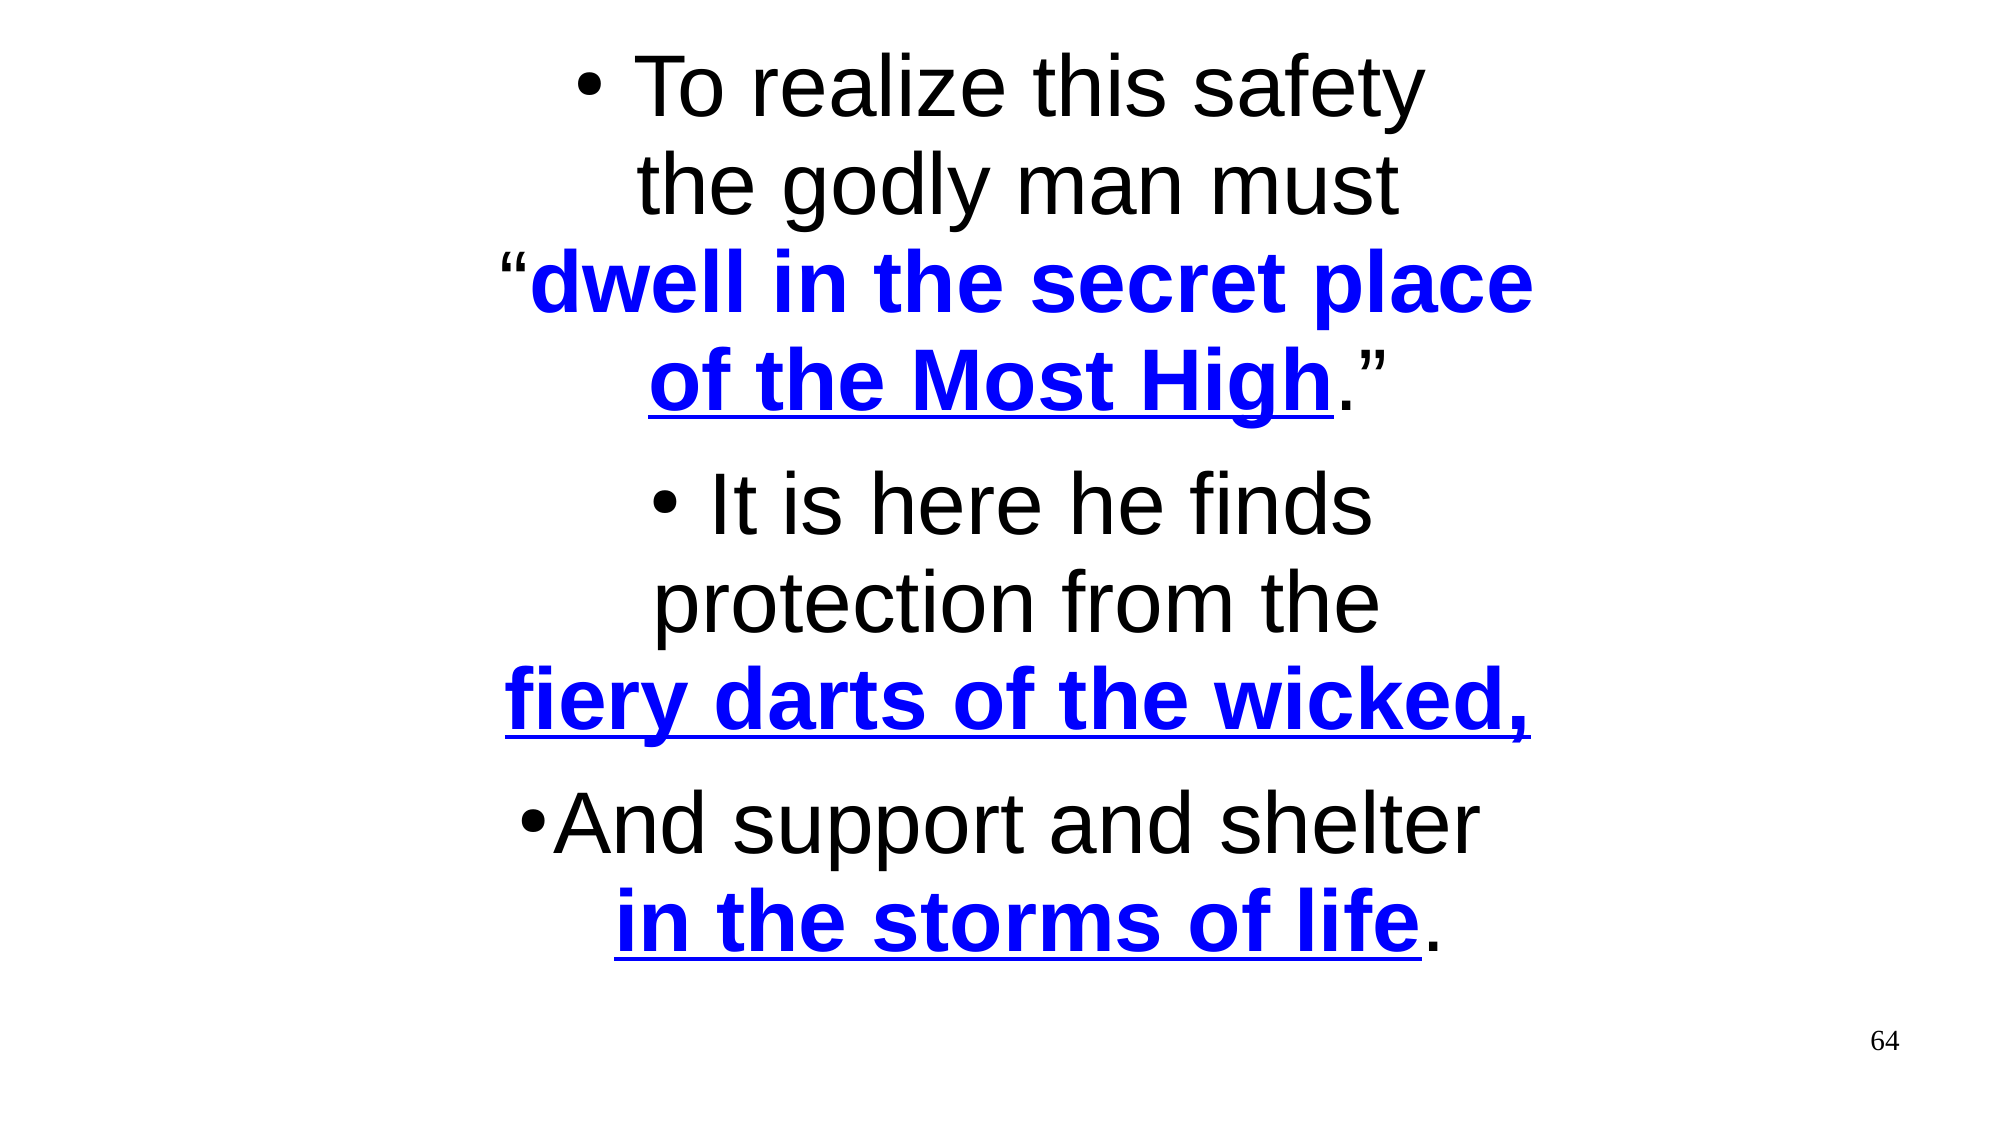

# To realize this safety the godly man must “dwell in the secret place of the Most High.”
 It is here he finds
protection from the
fiery darts of the wicked,
And support and shelter
in the storms of life.
64